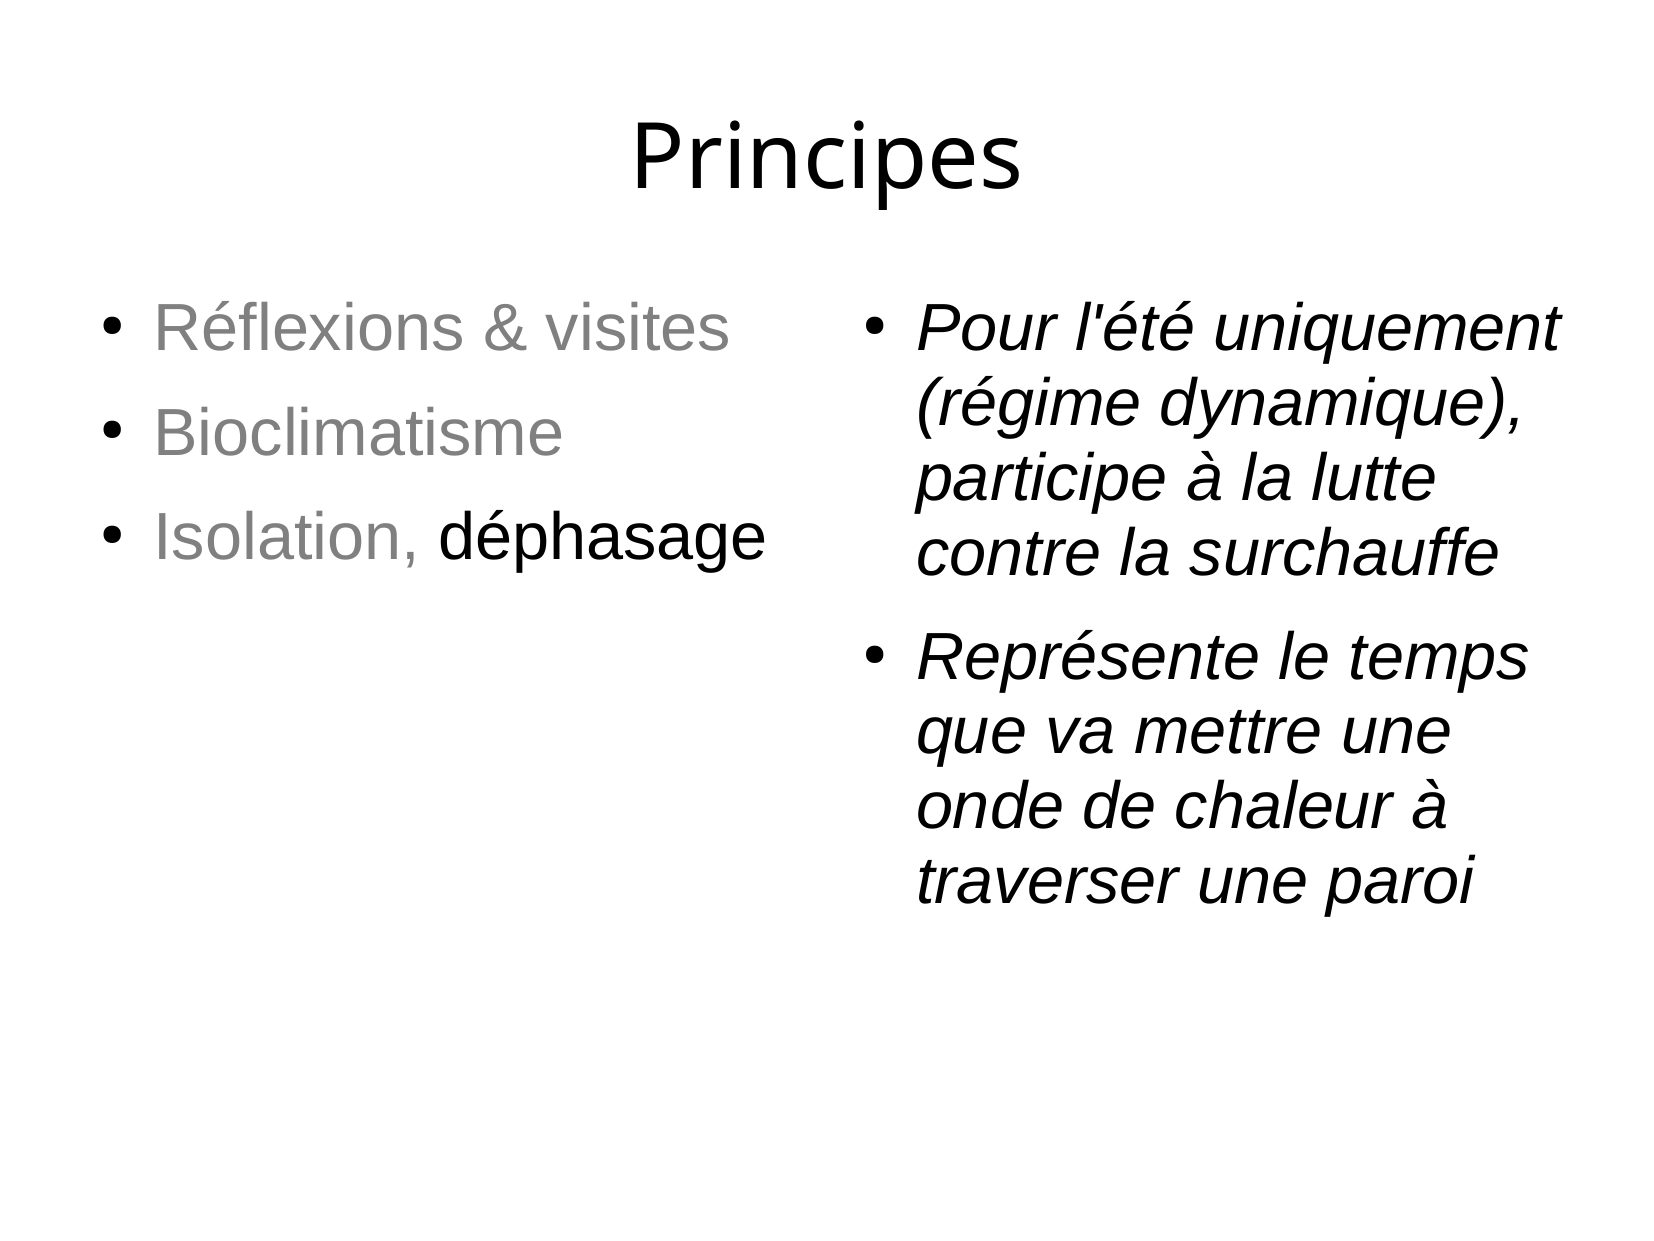

# Principes
Réflexions & visites
Bioclimatisme
Isolation, déphasage
Pour l'été uniquement (régime dynamique), participe à la lutte contre la surchauffe
Représente le temps que va mettre une onde de chaleur à traverser une paroi